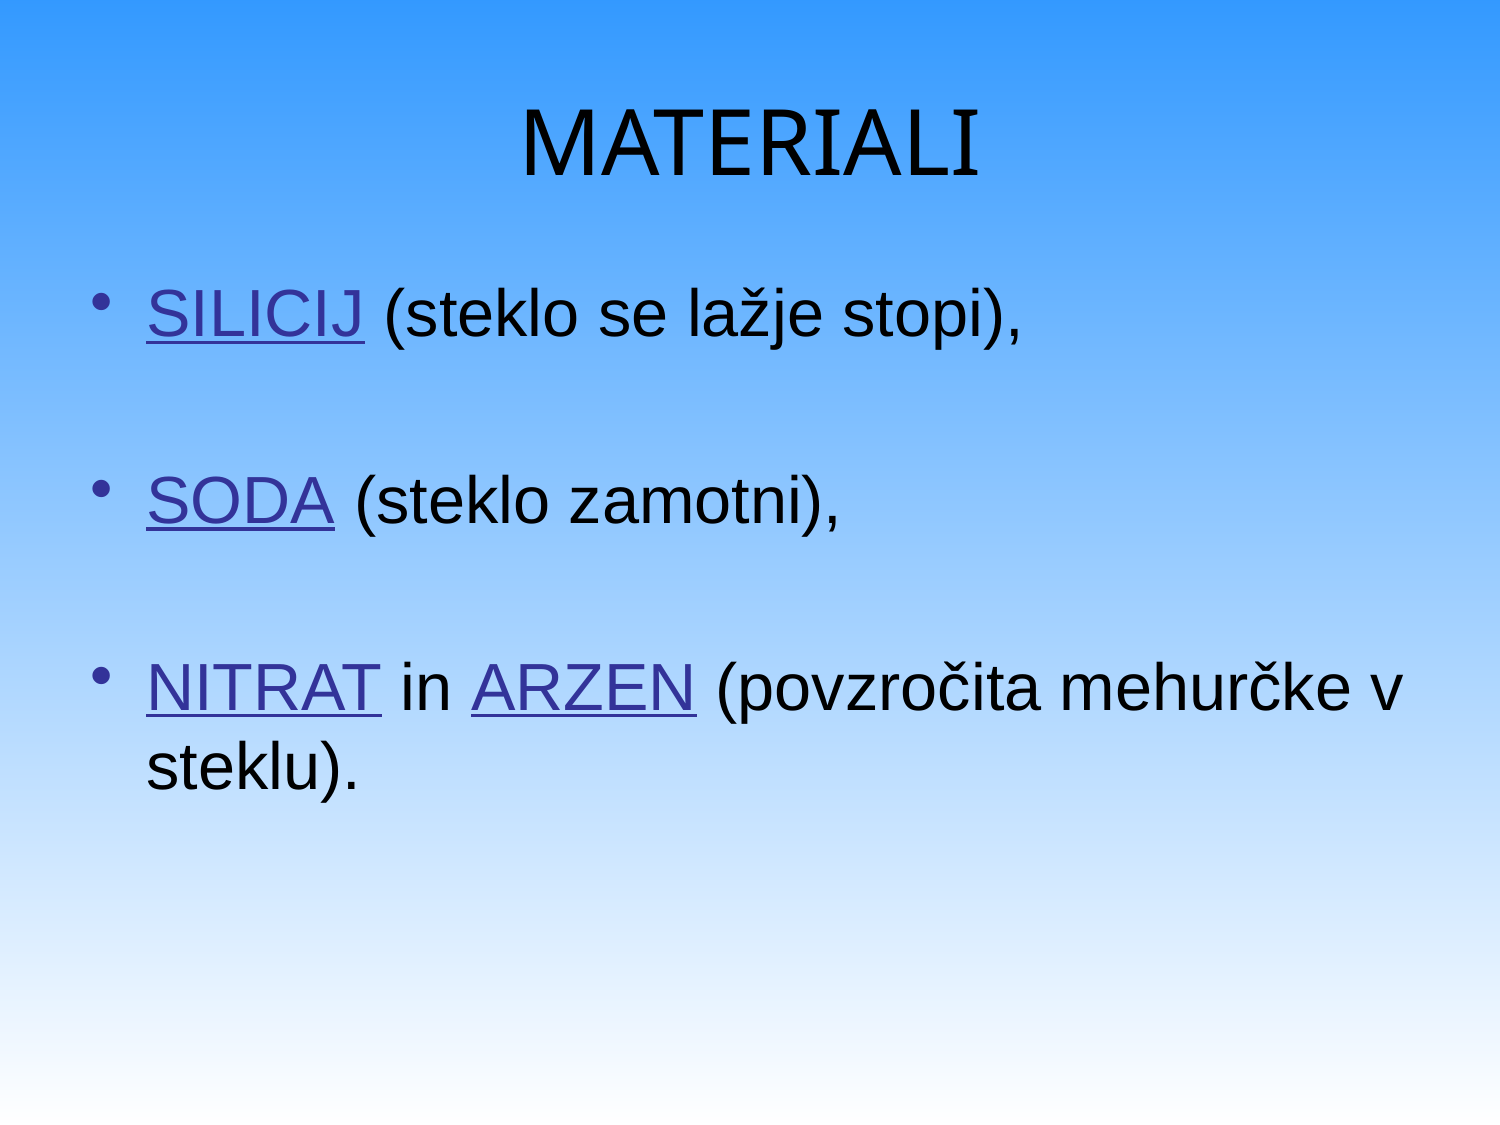

# MATERIALI
SILICIJ (steklo se lažje stopi),
SODA (steklo zamotni),
NITRAT in ARZEN (povzročita mehurčke v steklu).